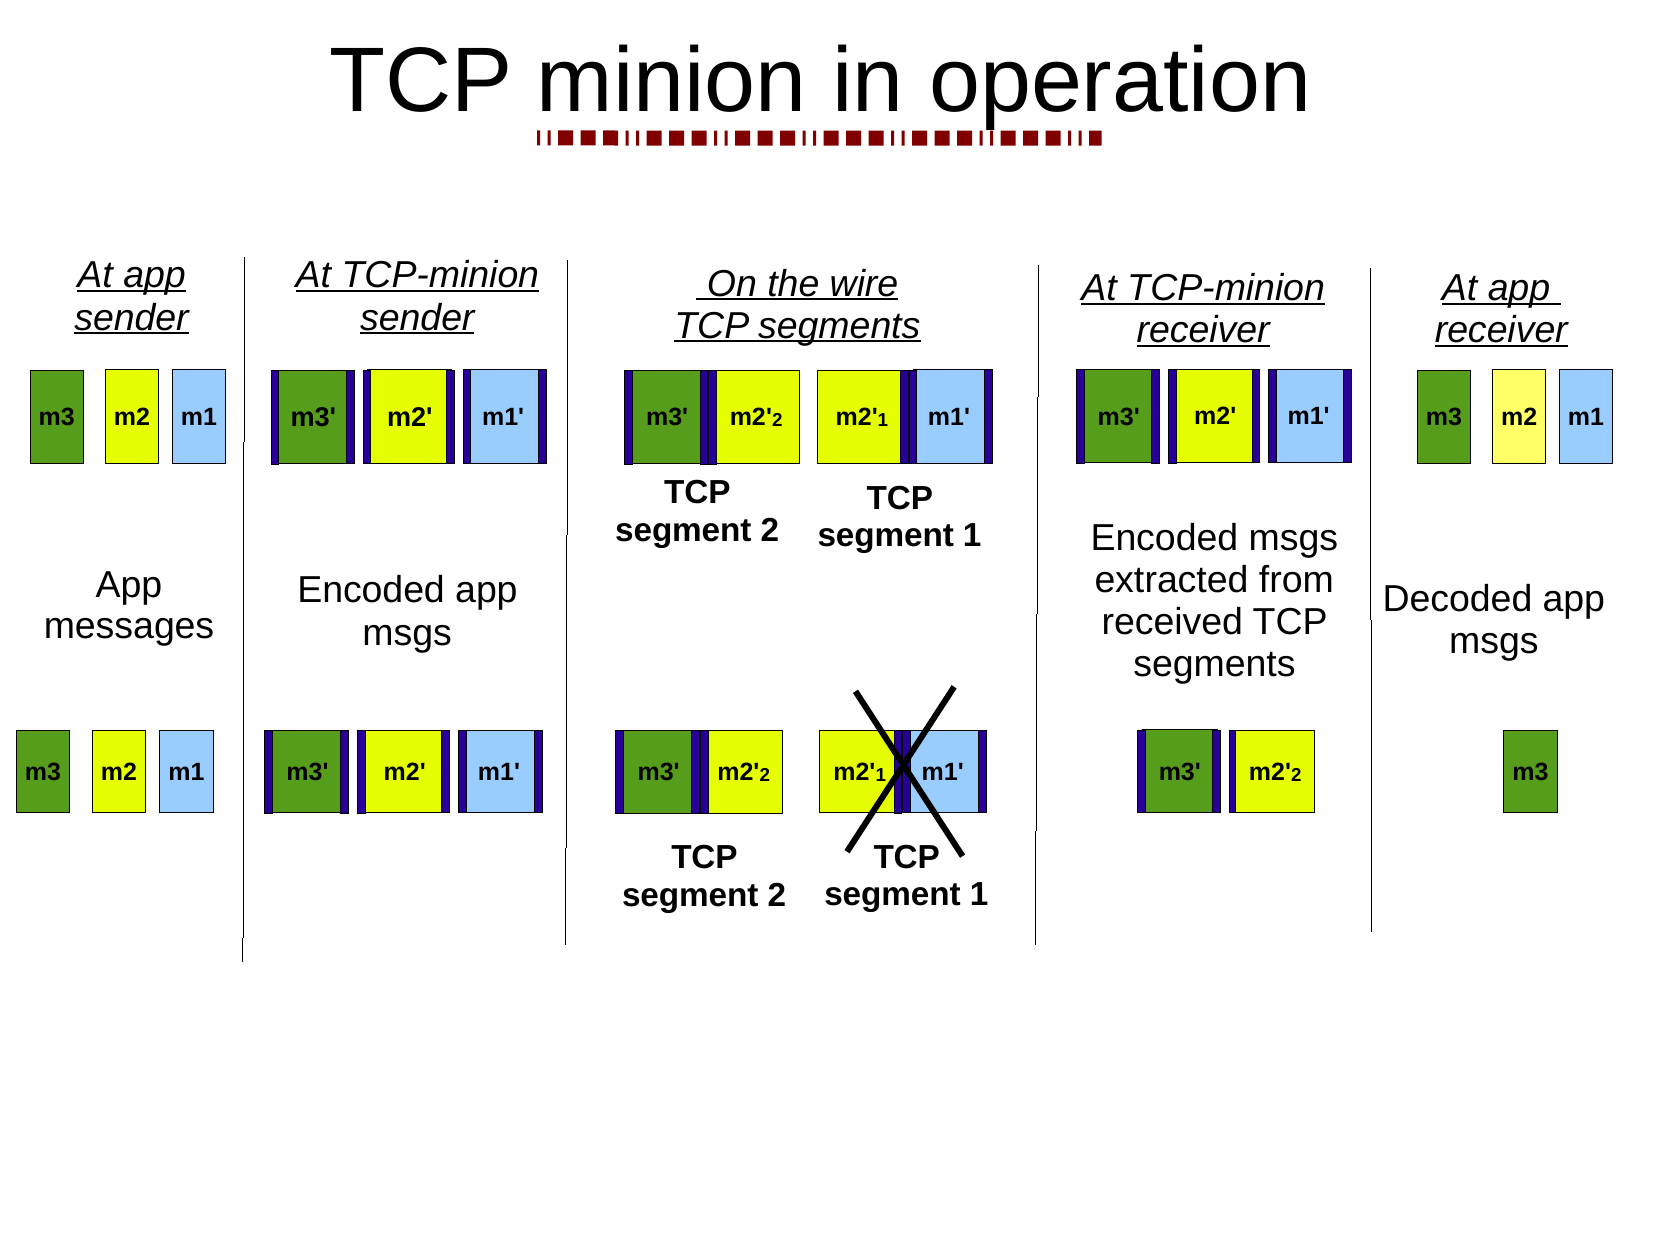

# TCP minion in operation
At app sender
At TCP-minion sender
 On the wire
TCP segments
At TCP-minion receiver
At app
receiver
m1'
m2'
m3'
m1
m1'
m1
m2
m2'
m1'
m2
m3
m3'
m2'1
m3
m3'
m2'2
 TCP
segment 2
 TCP
segment 1
Encoded msgs extracted from received TCP segments
App messages
Encoded app msgs
Decoded app msgs
m3'
m1
m1'
m2'2
m2
m2'
m1'
m3
m3'
m2'1
m3
m3'
m2'2
 TCP
segment 1
 TCP
segment 2